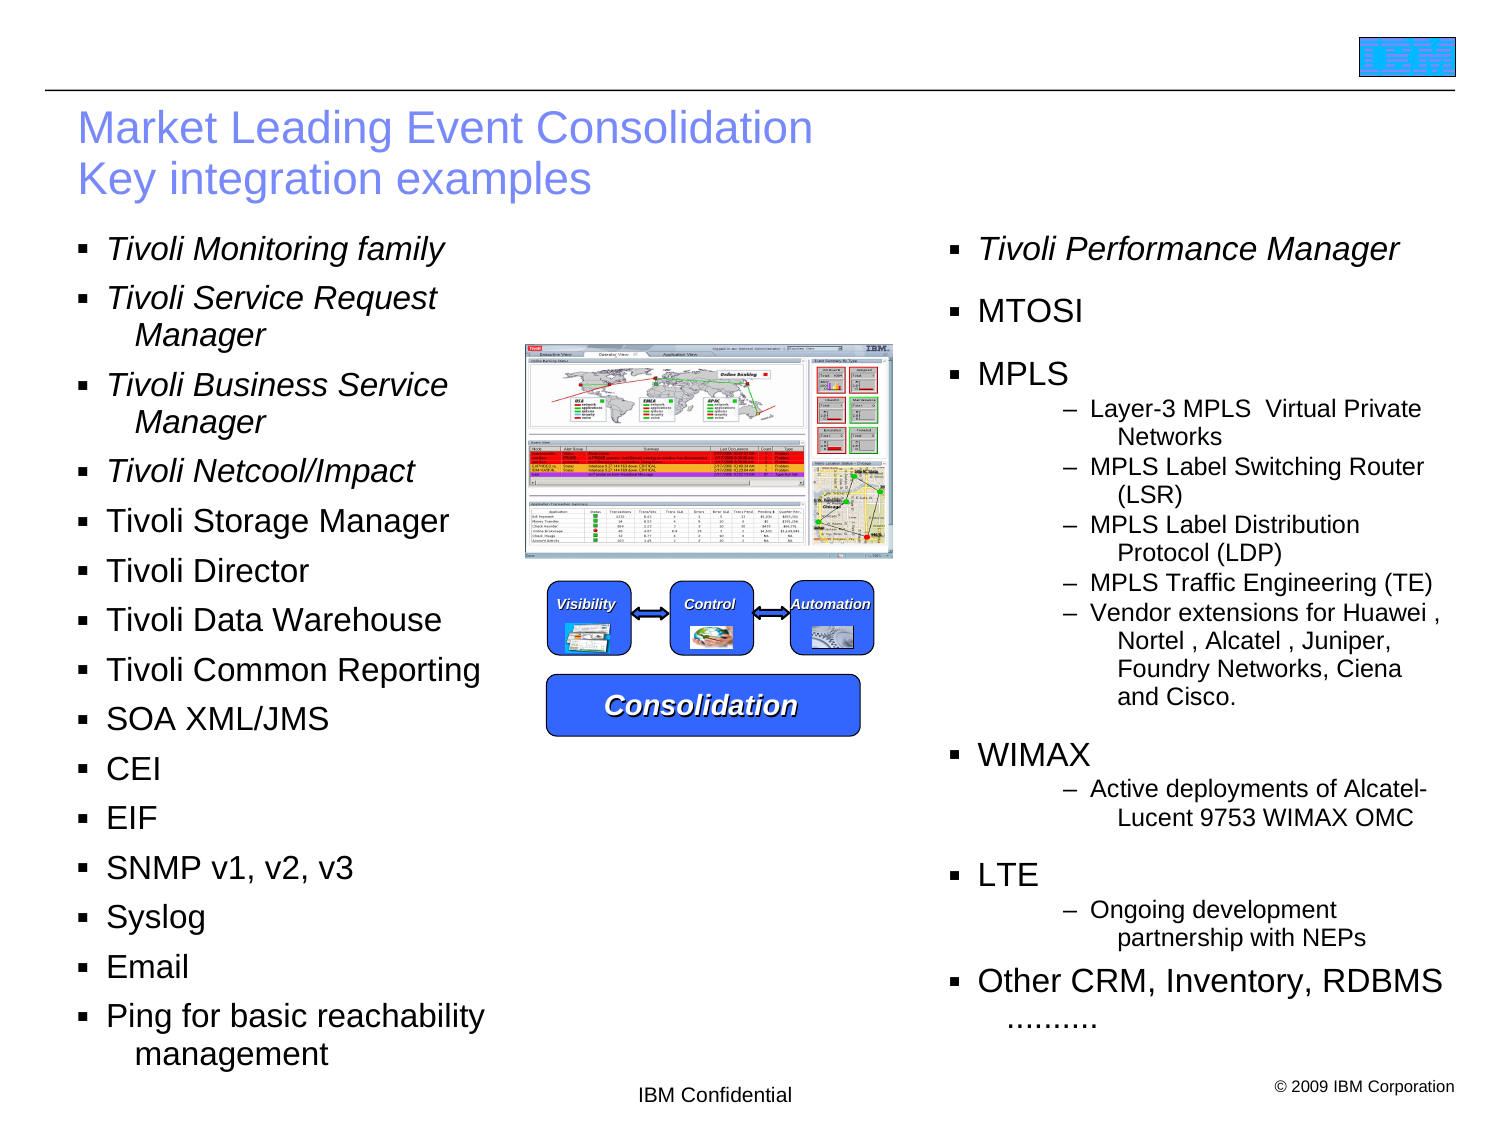

# Market Leading Event Consolidation Key integration examples
Tivoli Monitoring family
Tivoli Service Request Manager
Tivoli Business Service Manager
Tivoli Netcool/Impact
Tivoli Storage Manager
Tivoli Director
Tivoli Data Warehouse
Tivoli Common Reporting
SOA XML/JMS
CEI
EIF
SNMP v1, v2, v3
Syslog
Email
Ping for basic reachability management
Tivoli Performance Manager
MTOSI
MPLS
Layer-3 MPLS Virtual Private Networks
MPLS Label Switching Router (LSR)
MPLS Label Distribution Protocol (LDP)
MPLS Traffic Engineering (TE)
Vendor extensions for Huawei , Nortel , Alcatel , Juniper, Foundry Networks, Ciena and Cisco.
WIMAX
Active deployments of Alcatel-Lucent 9753 WIMAX OMC
LTE
Ongoing development partnership with NEPs
Other CRM, Inventory, RDBMS
..........
Automation
Visibility
Control
Consolidation